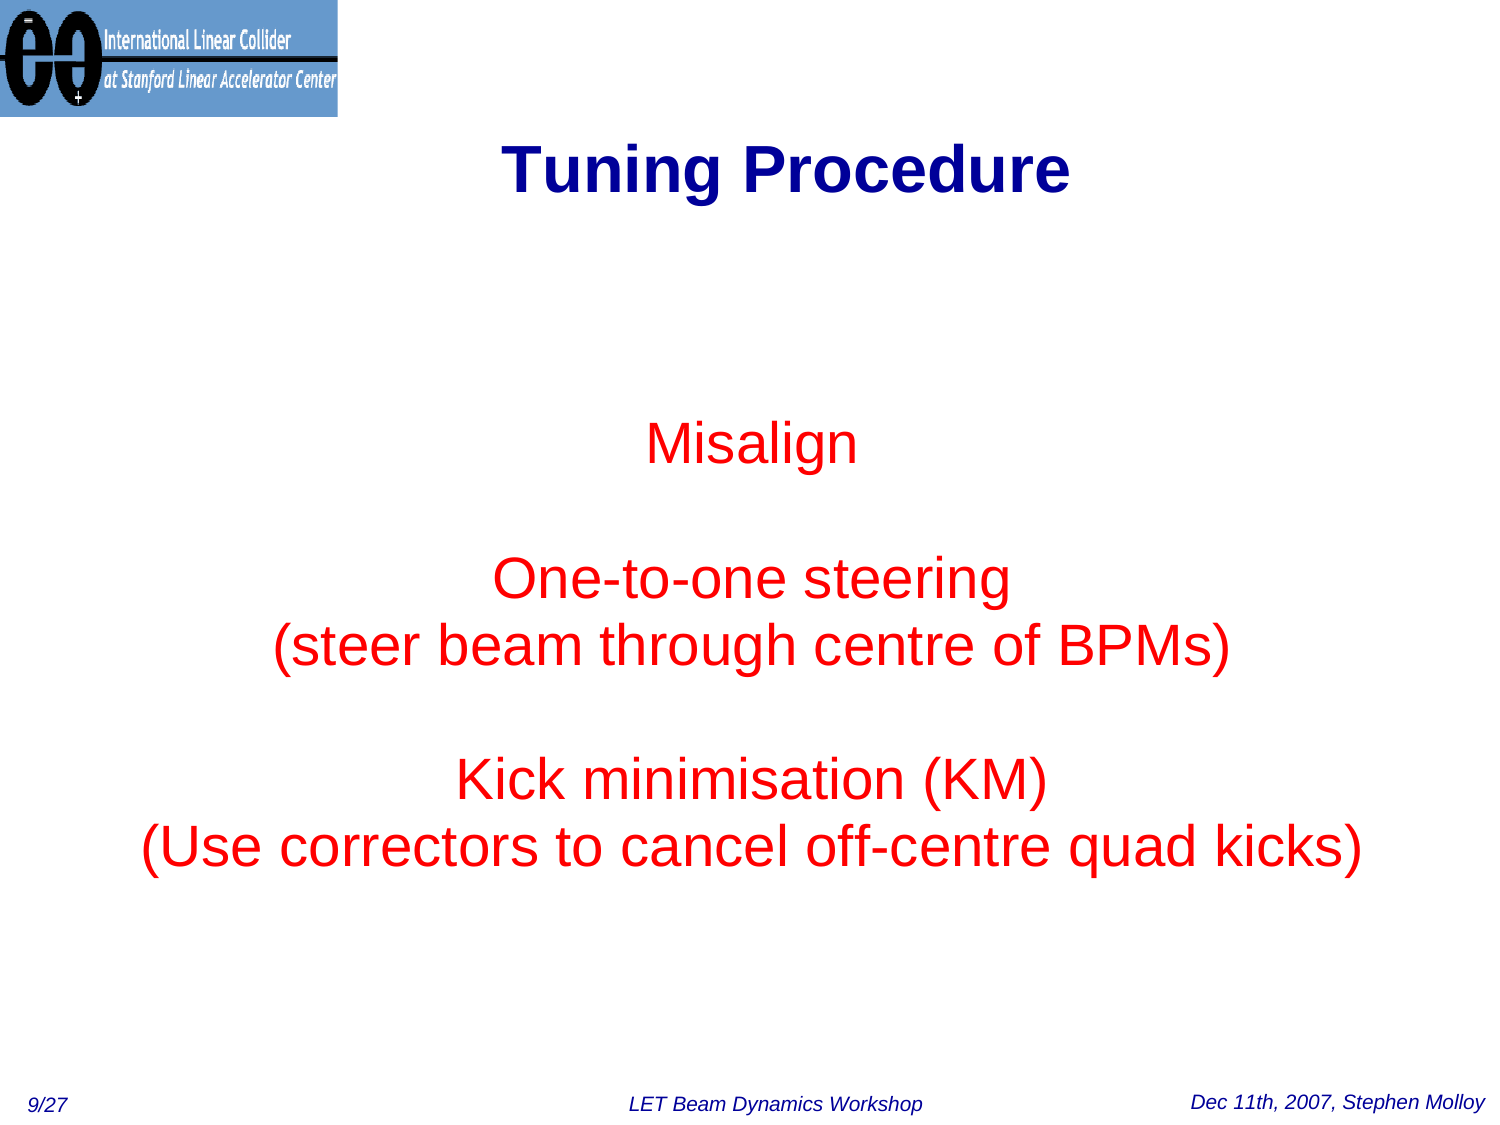

# Tuning Procedure
Misalign
One-to-one steering
(steer beam through centre of BPMs)
Kick minimisation (KM)
(Use correctors to cancel off-centre quad kicks)